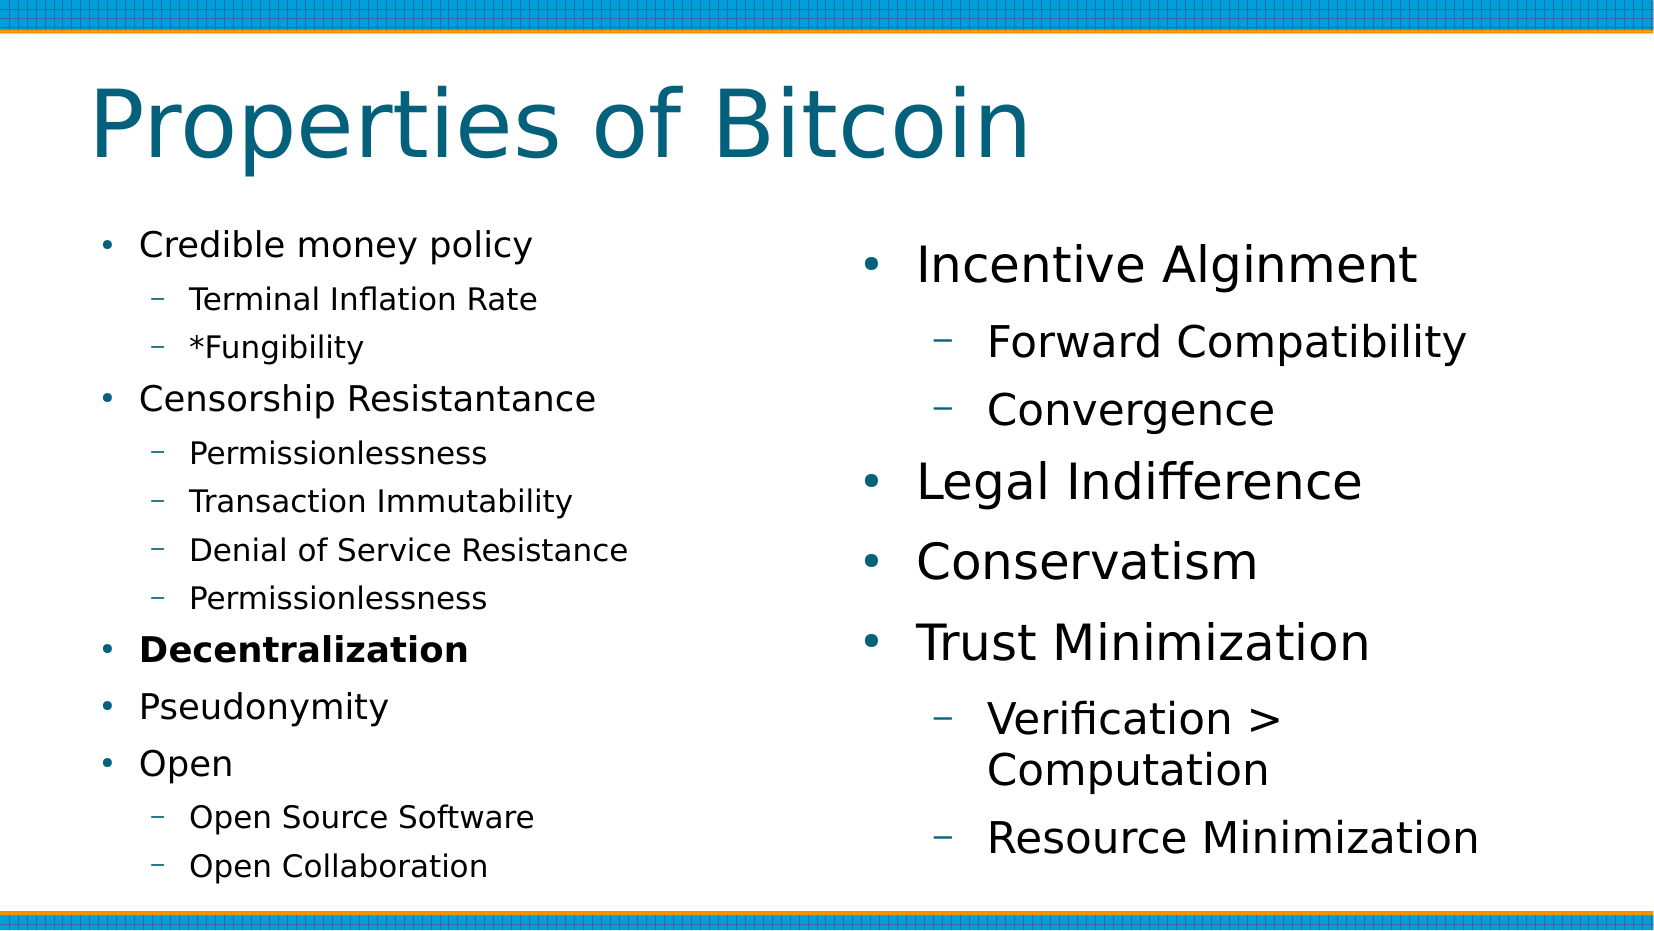

# Properties of Bitcoin
Credible money policy
Terminal Inflation Rate
*Fungibility
Censorship Resistantance
Permissionlessness
Transaction Immutability
Denial of Service Resistance
Permissionlessness
Decentralization
Pseudonymity
Open
Open Source Software
Open Collaboration
Incentive Alginment
Forward Compatibility
Convergence
Legal Indifference
Conservatism
Trust Minimization
Verification > Computation
Resource Minimization